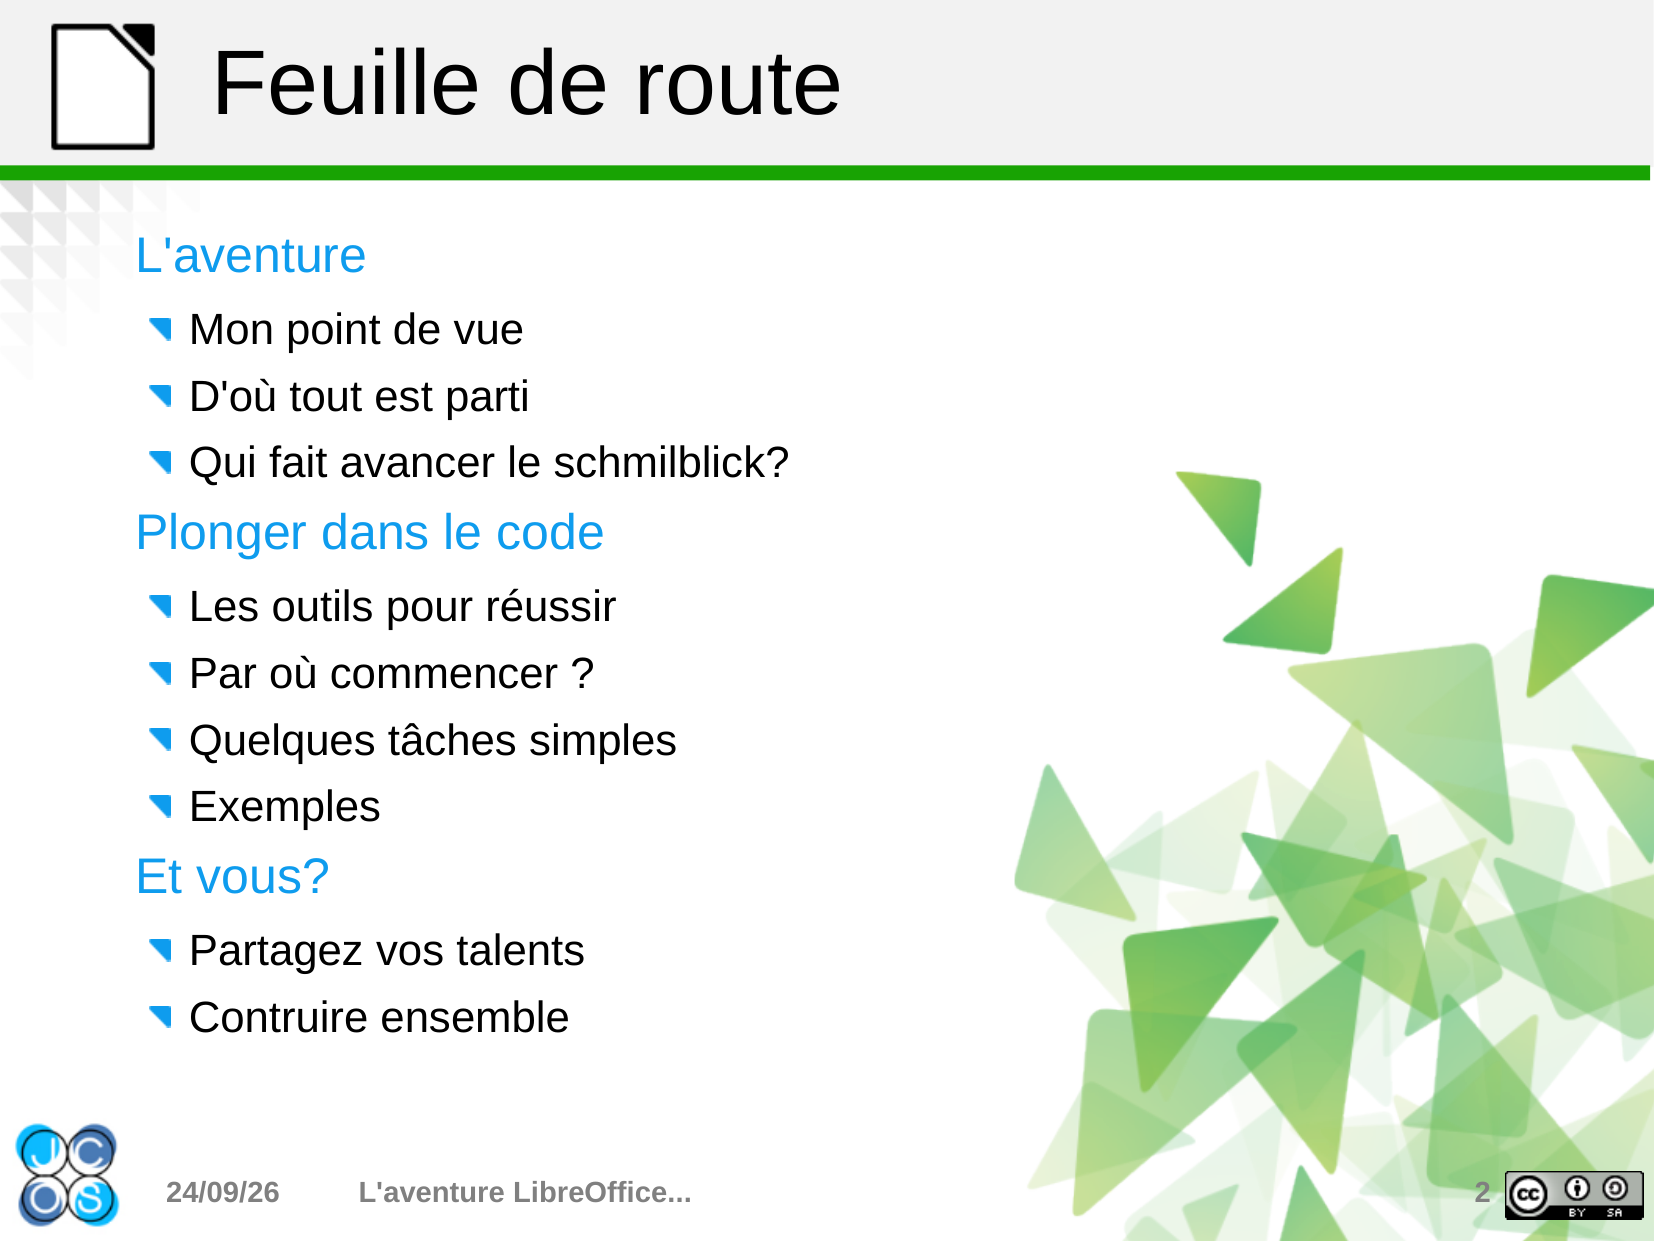

# Feuille de route
L'aventure
Mon point de vue
D'où tout est parti
Qui fait avancer le schmilblick?
Plonger dans le code
Les outils pour réussir
Par où commencer ?
Quelques tâches simples
Exemples
Et vous?
Partagez vos talents
Contruire ensemble
L'aventure LibreOffice...
2